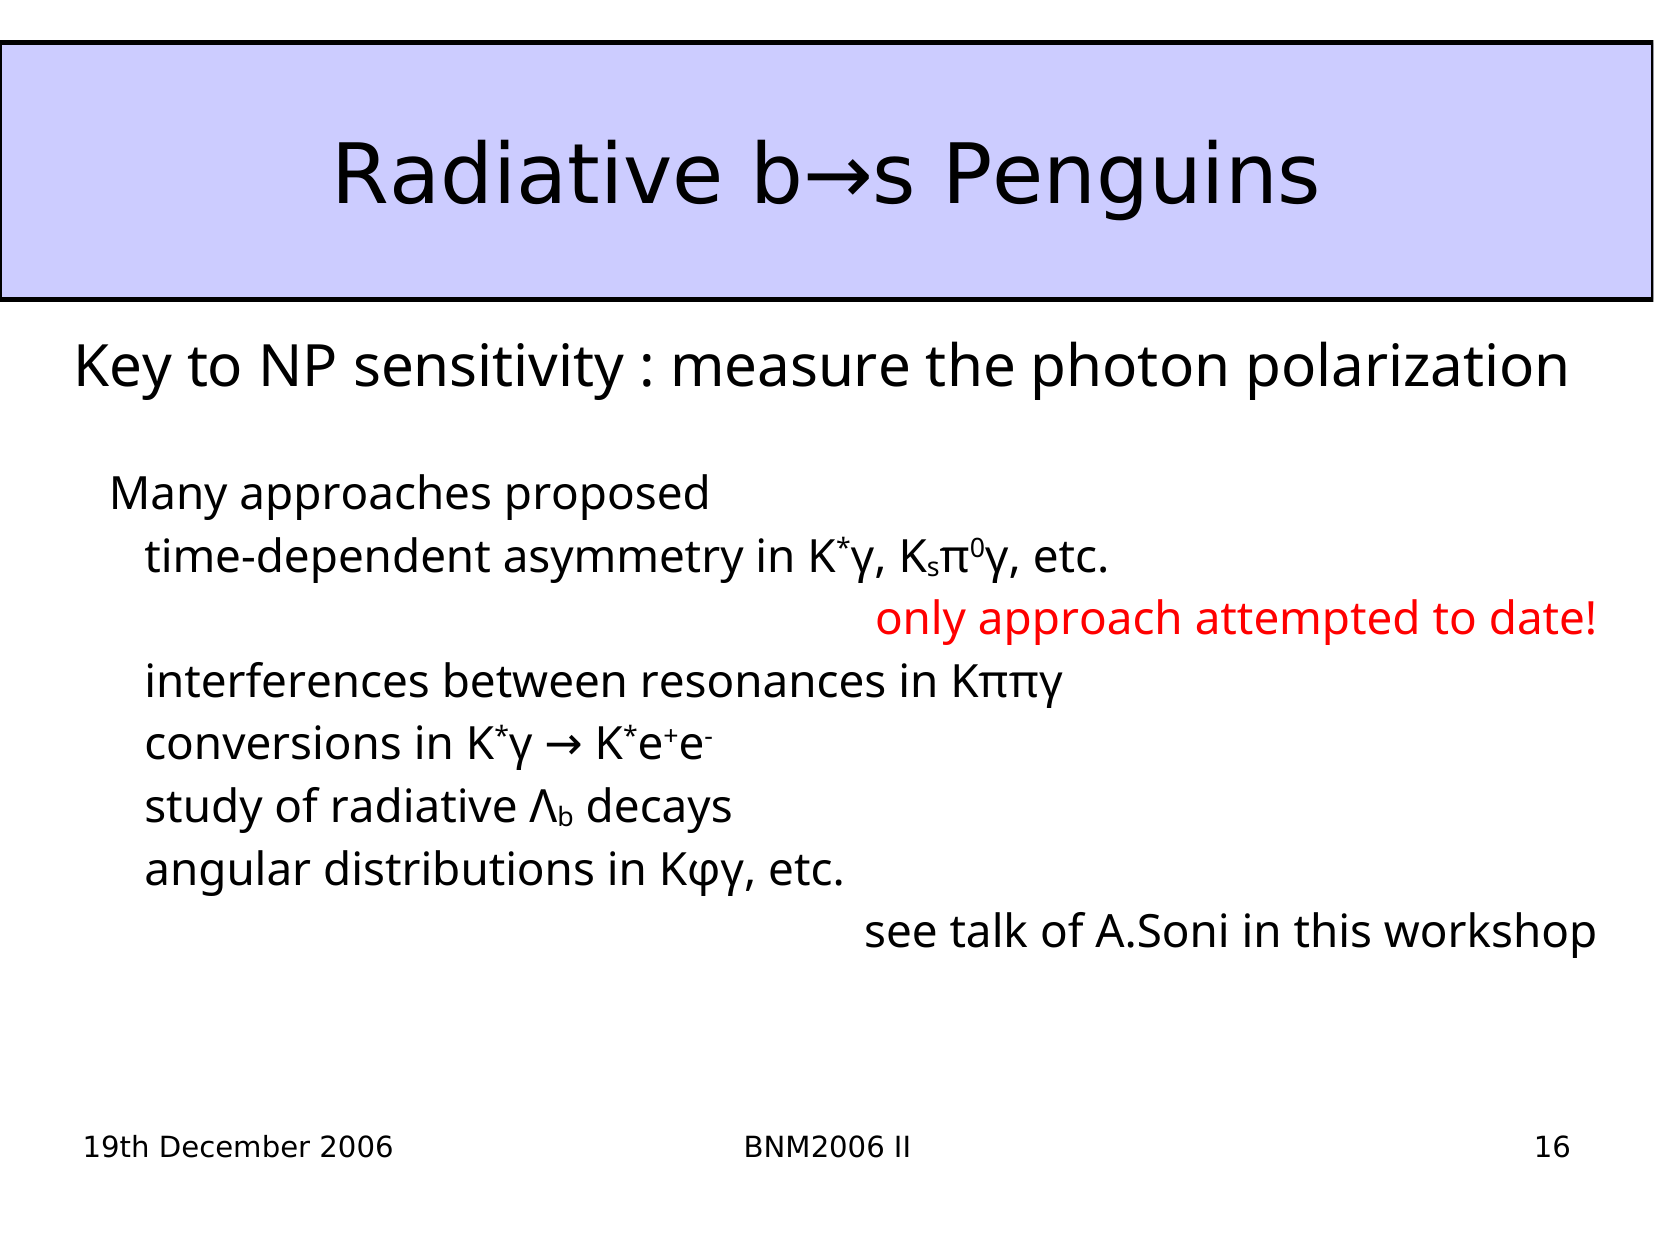

# Radiative b→s Penguins
Key to NP sensitivity : measure the photon polarization
Many approaches proposed
time-dependent asymmetry in K*γ, Ksπ0γ, etc.
only approach attempted to date!
interferences between resonances in Kππγ
conversions in K*γ → K*e+e-
study of radiative Λb decays
angular distributions in Kφγ, etc.
see talk of A.Soni in this workshop
19th December 2006
BNM2006 II
16